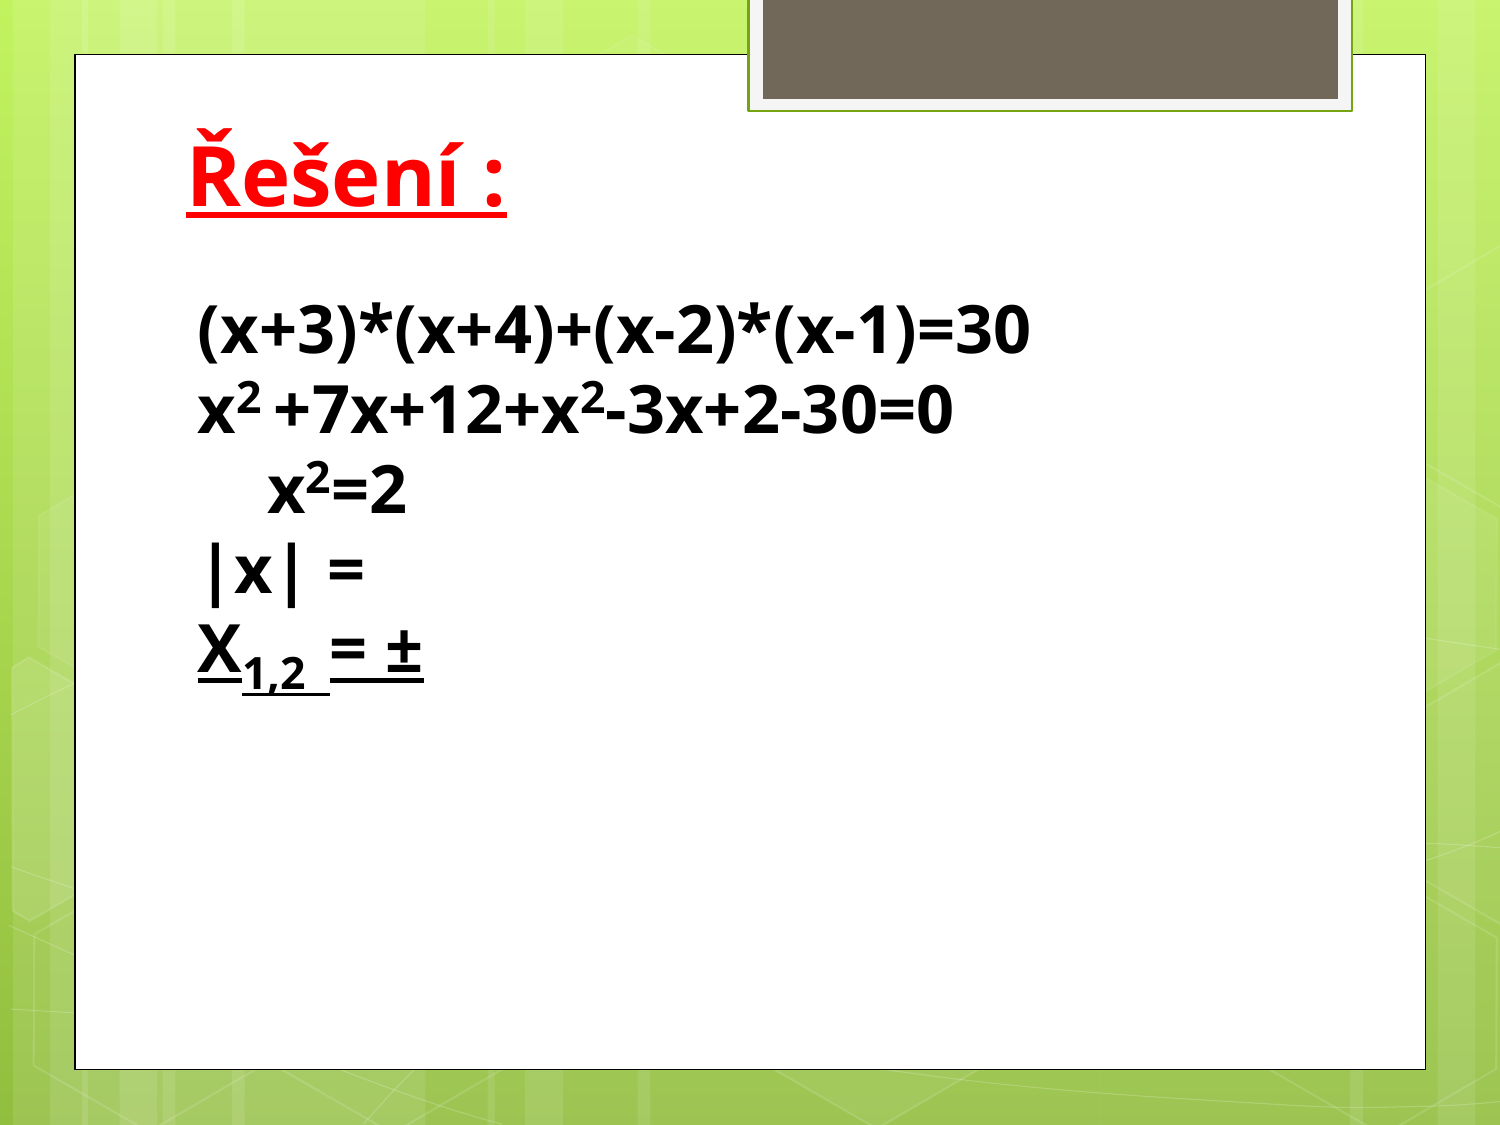

# Řešení :
(x+3)*(x+4)+(x-2)*(x-1)=30
x2 +7x+12+x2-3x+2-30=0
 x2=2
|x| =
X1,2 = ±